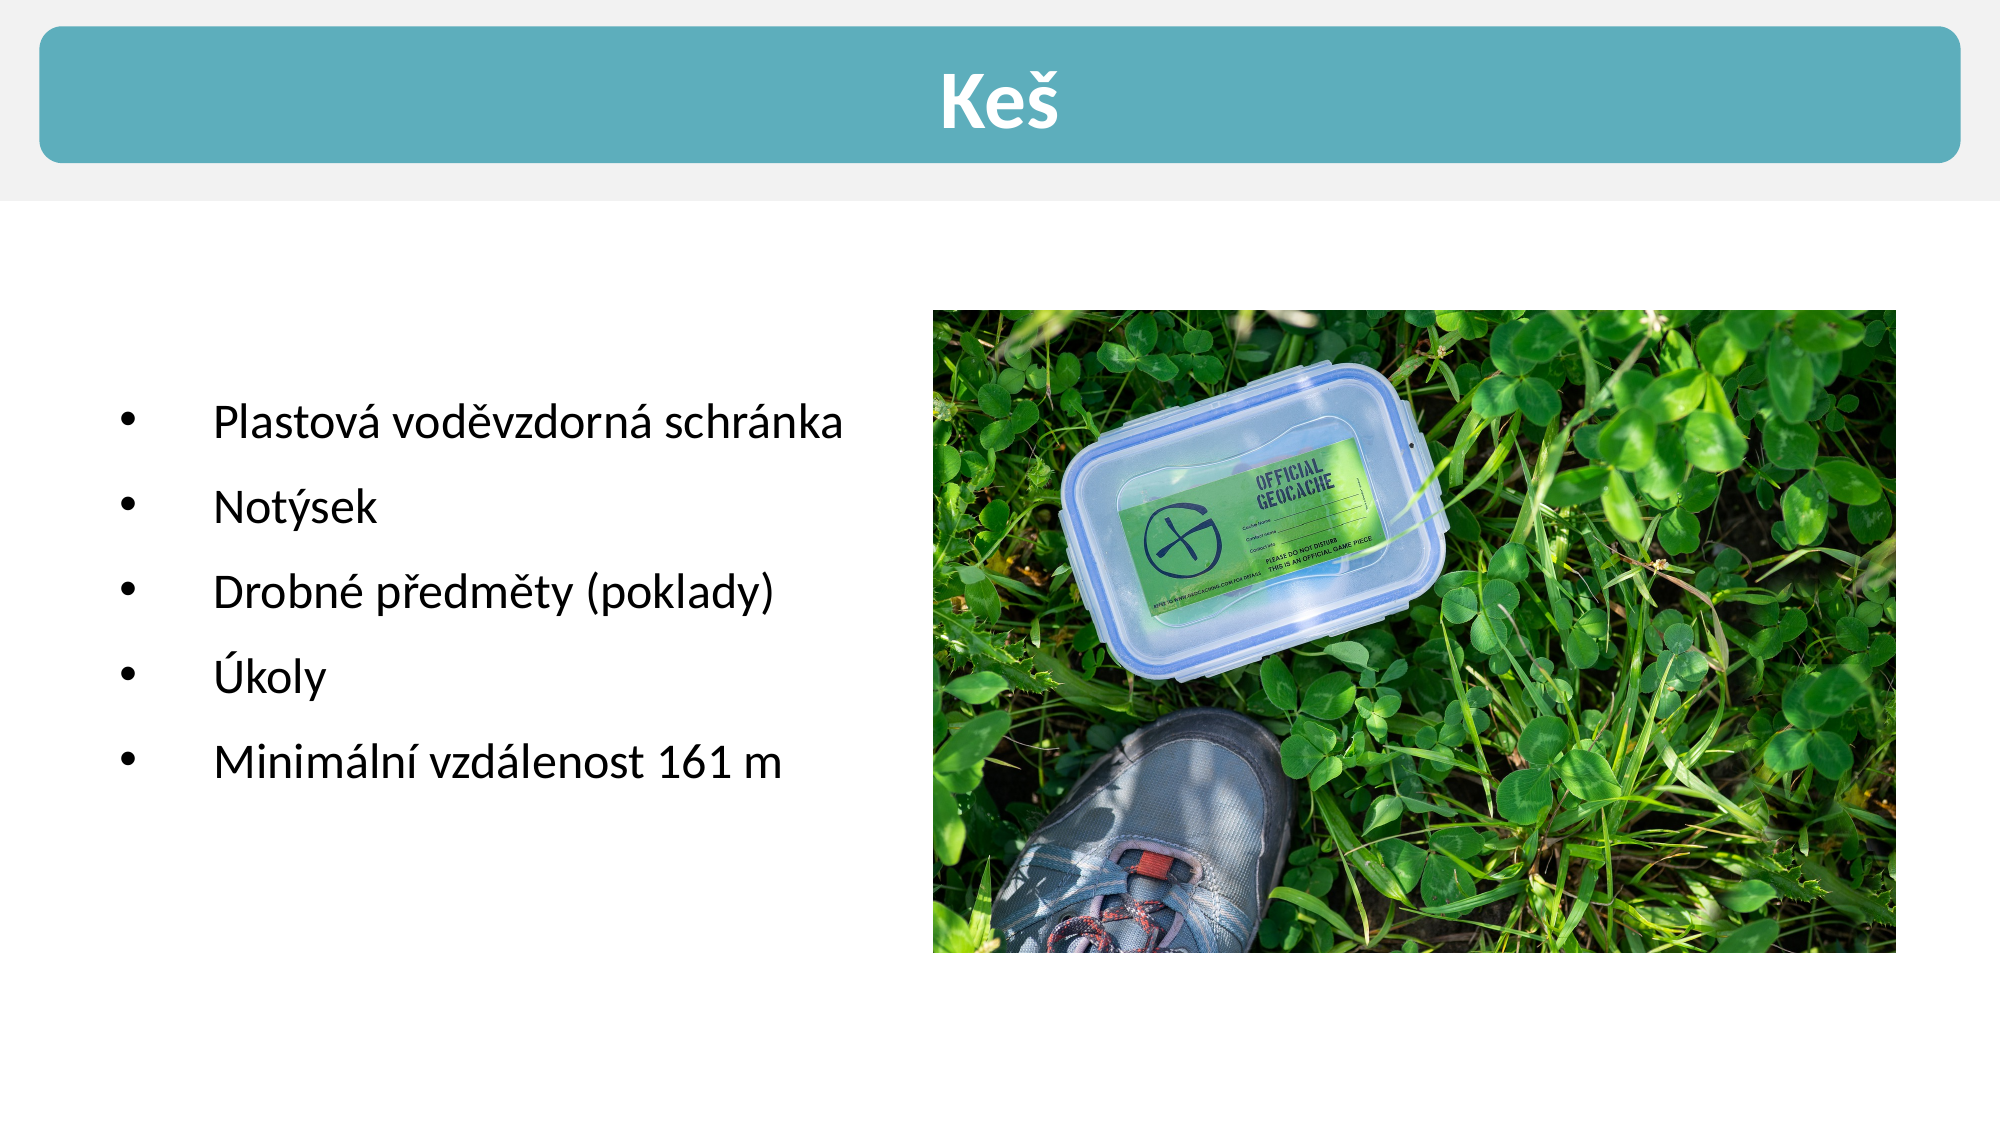

Keš
Plastová voděvzdorná schránka
Notýsek
Drobné předměty (poklady)
Úkoly
Minimální vzdálenost 161 m